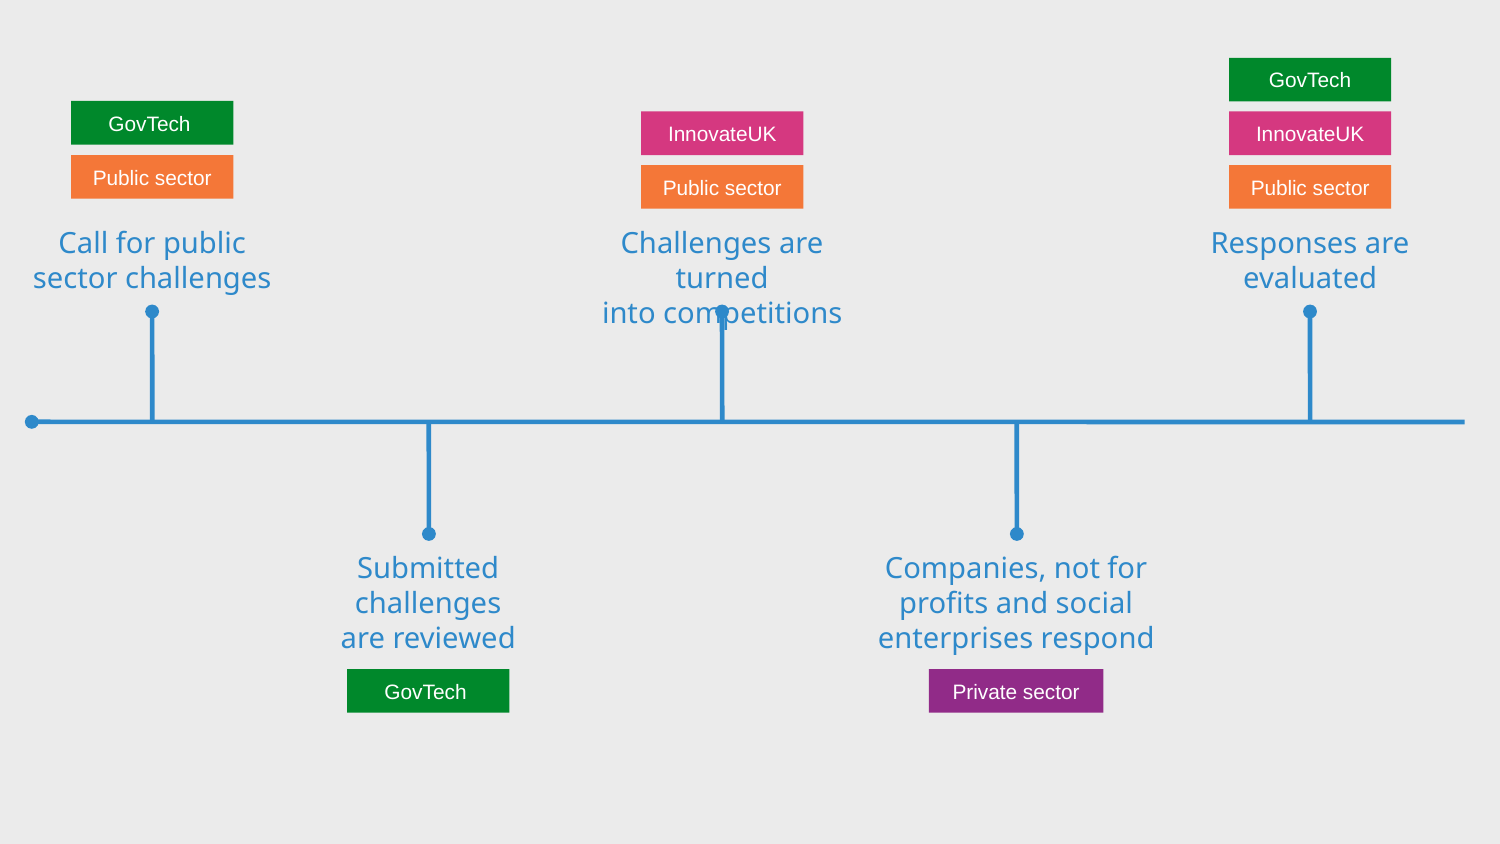

GovTech
InnovateUK
Public sector
Responses are
evaluated
GovTech
InnovateUK
Public sector
Challenges are turned
into competitions
Public sector
Call for public
sector challenges
Submitted challenges
are reviewed
Companies, not for profits and social enterprises respond
Private sector
GovTech